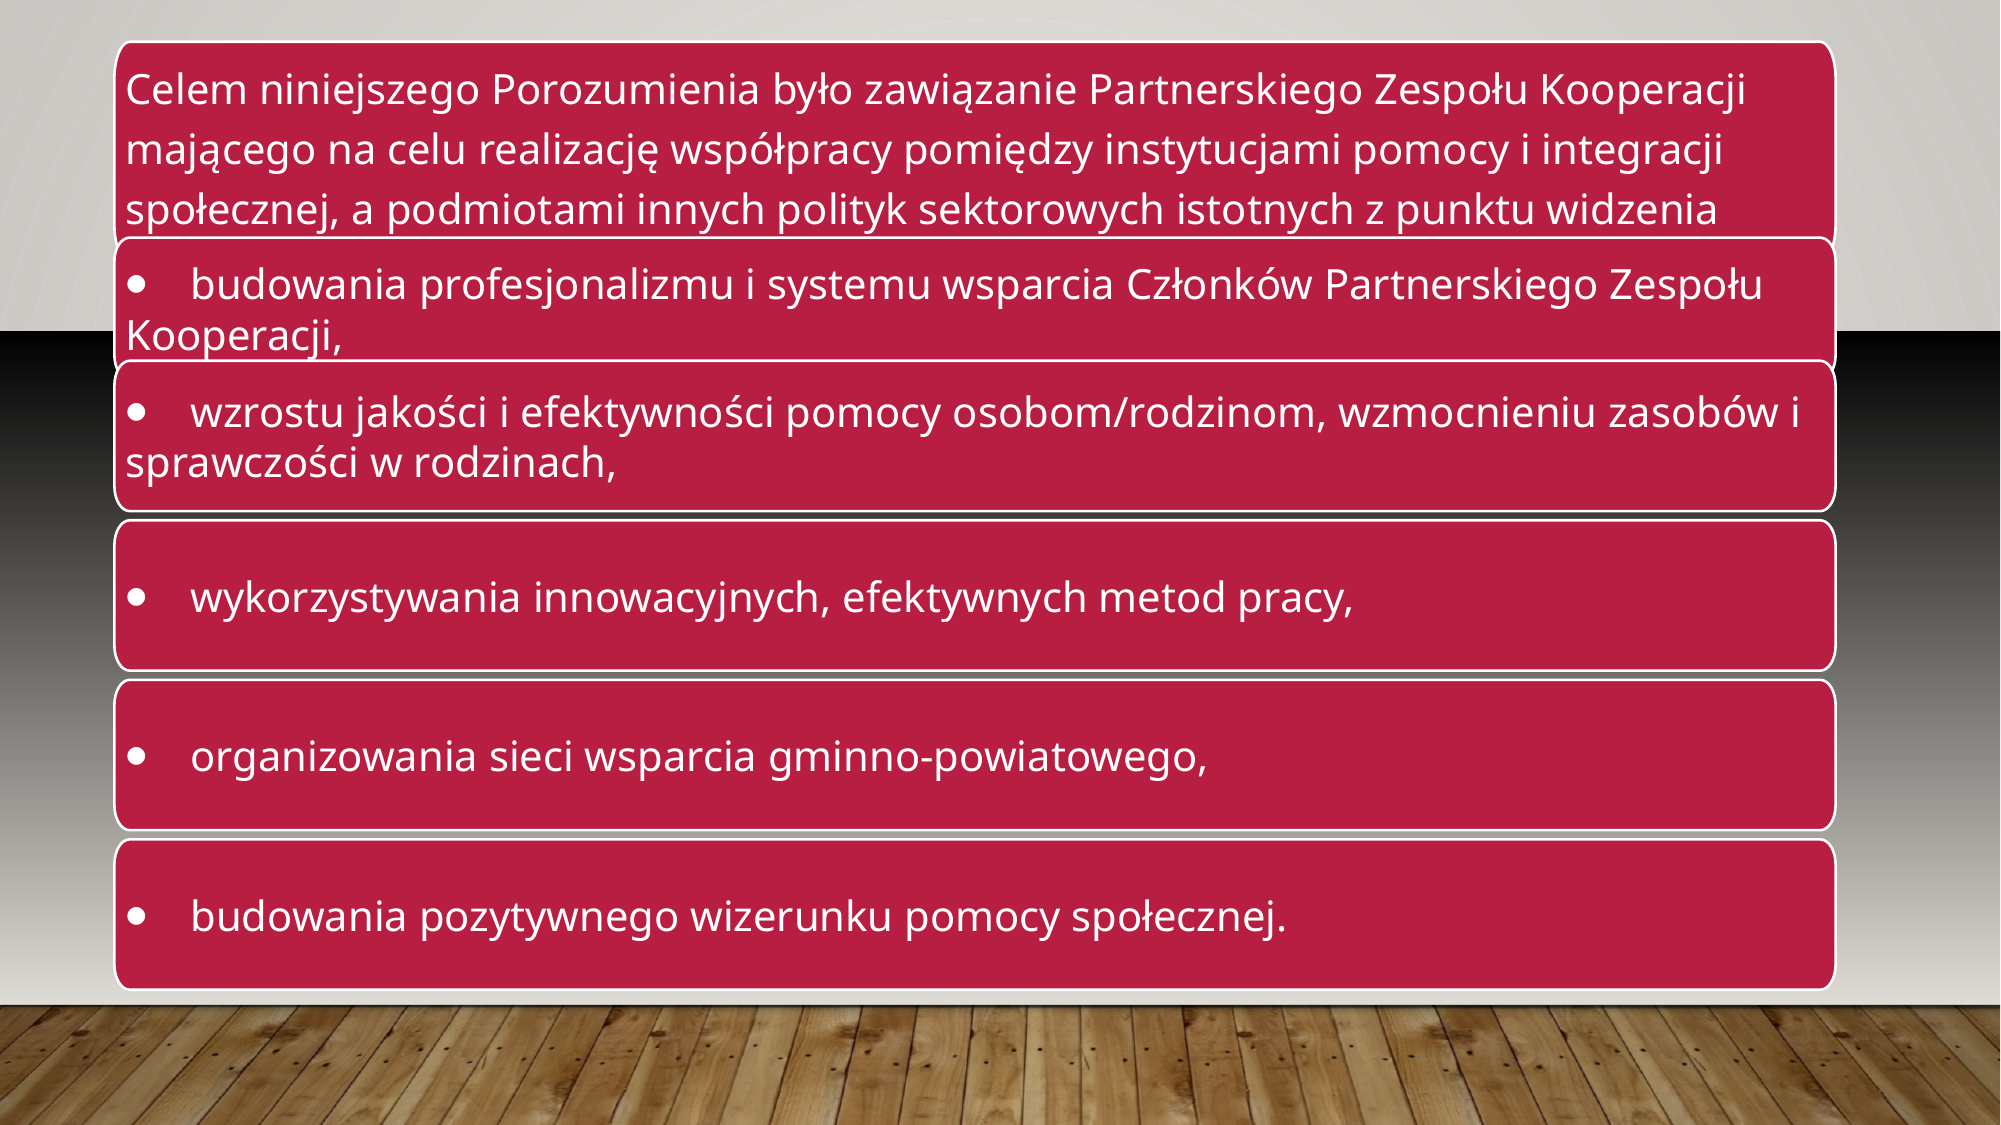

Celem niniejszego Porozumienia było zawiązanie Partnerskiego Zespołu Kooperacji mającego na celu realizację współpracy pomiędzy instytucjami pomocy i integracji społecznej, a podmiotami innych polityk sektorowych istotnych z punktu widzenia włączenia społecznego  i zwalczania ubóstwa w zakresie:
⦁    budowania profesjonalizmu i systemu wsparcia Członków Partnerskiego Zespołu Kooperacji,
⦁    wzrostu jakości i efektywności pomocy osobom/rodzinom, wzmocnieniu zasobów i sprawczości w rodzinach,
⦁    wykorzystywania innowacyjnych, efektywnych metod pracy,
⦁    organizowania sieci wsparcia gminno-powiatowego,
⦁    budowania pozytywnego wizerunku pomocy społecznej.
#